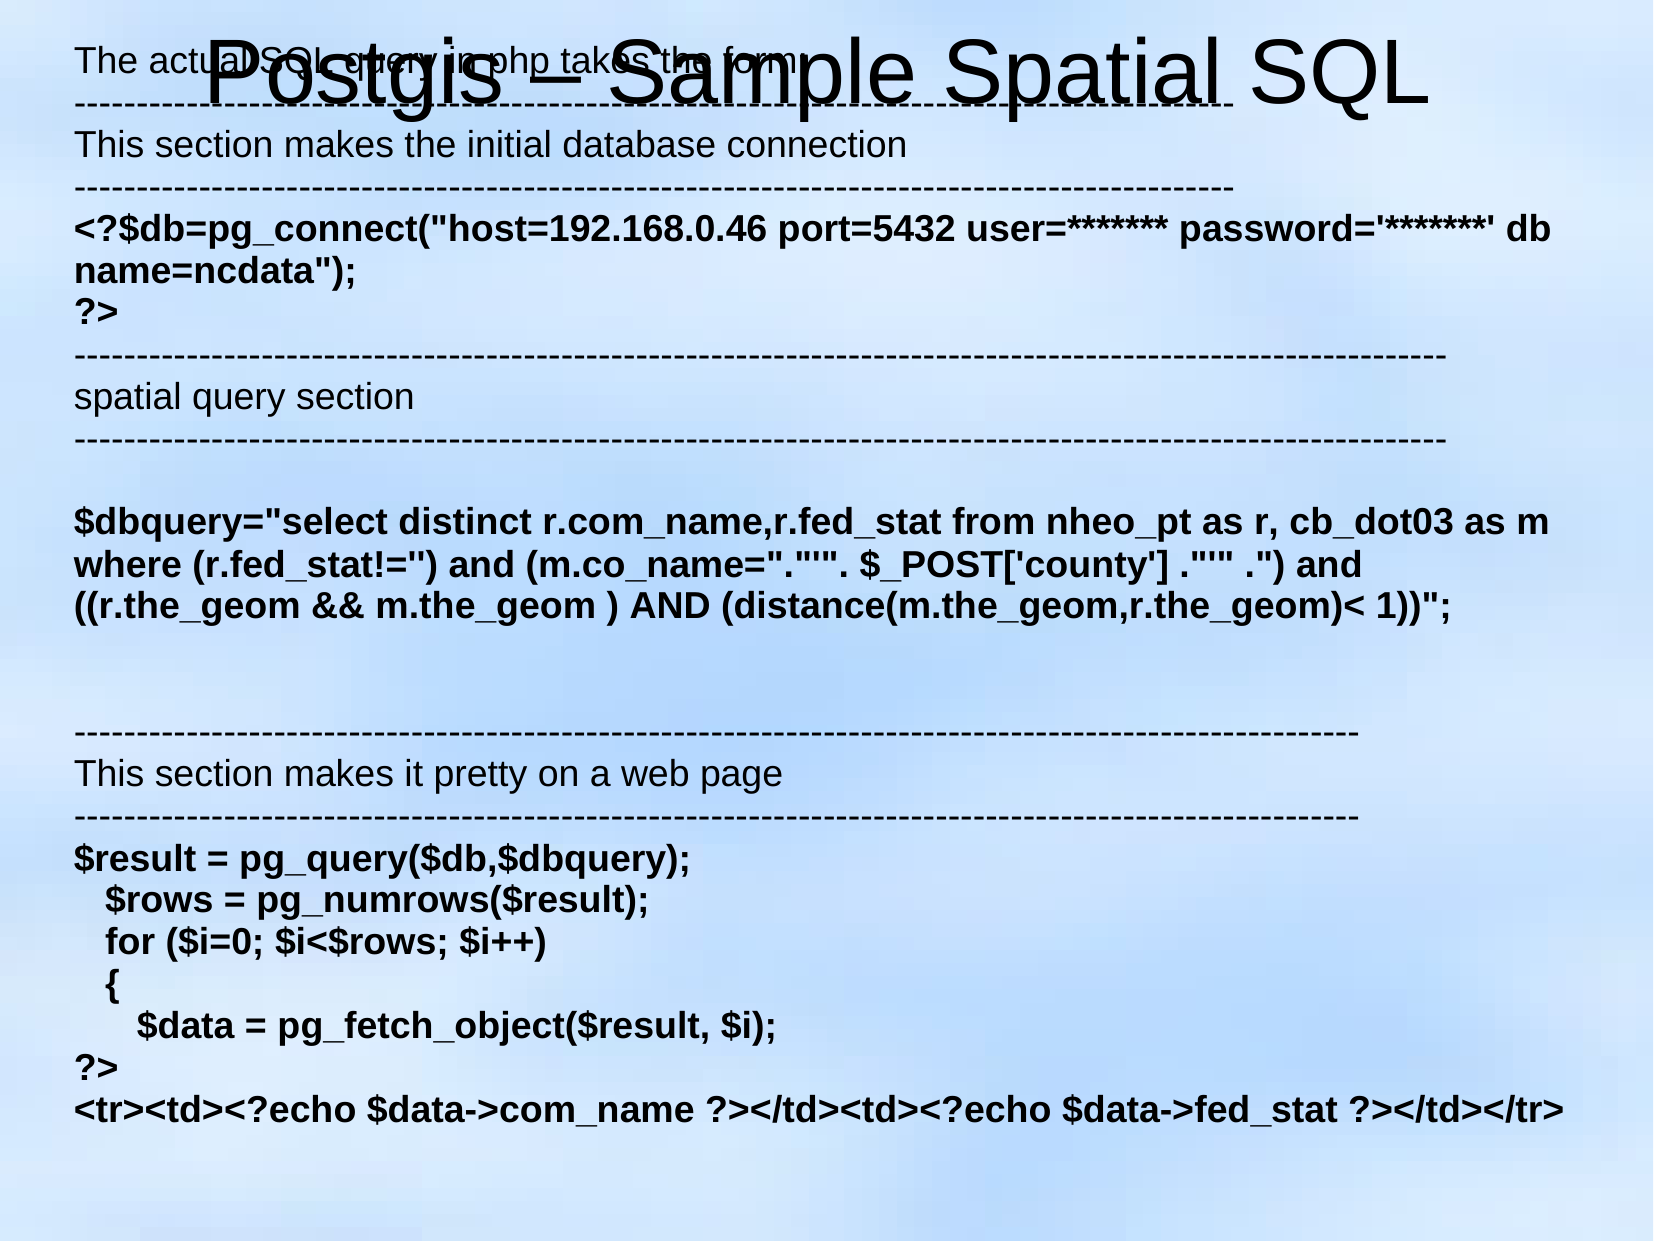

# Postgis – Sample Spatial SQL
The actual SQL query in php takes the form:
---------------------------------------------------------------------------------------------
This section makes the initial database connection
---------------------------------------------------------------------------------------------
<?$db=pg_connect("host=192.168.0.46 port=5432 user=******* password='*******' db
name=ncdata");
?>
--------------------------------------------------------------------------------------------------------------
spatial query section
--------------------------------------------------------------------------------------------------------------
$dbquery="select distinct r.com_name,r.fed_stat from nheo_pt as r, cb_dot03 as m where (r.fed_stat!='') and (m.co_name="."'". $_POST['county'] ."'" .") and ((r.the_geom && m.the_geom ) AND (distance(m.the_geom,r.the_geom)< 1))";
-------------------------------------------------------------------------------------------------------
This section makes it pretty on a web page
-------------------------------------------------------------------------------------------------------
$result = pg_query($db,$dbquery);
 $rows = pg_numrows($result);
 for ($i=0; $i<$rows; $i++)
 {
 $data = pg_fetch_object($result, $i);
?>
<tr><td><?echo $data->com_name ?></td><td><?echo $data->fed_stat ?></td></tr>